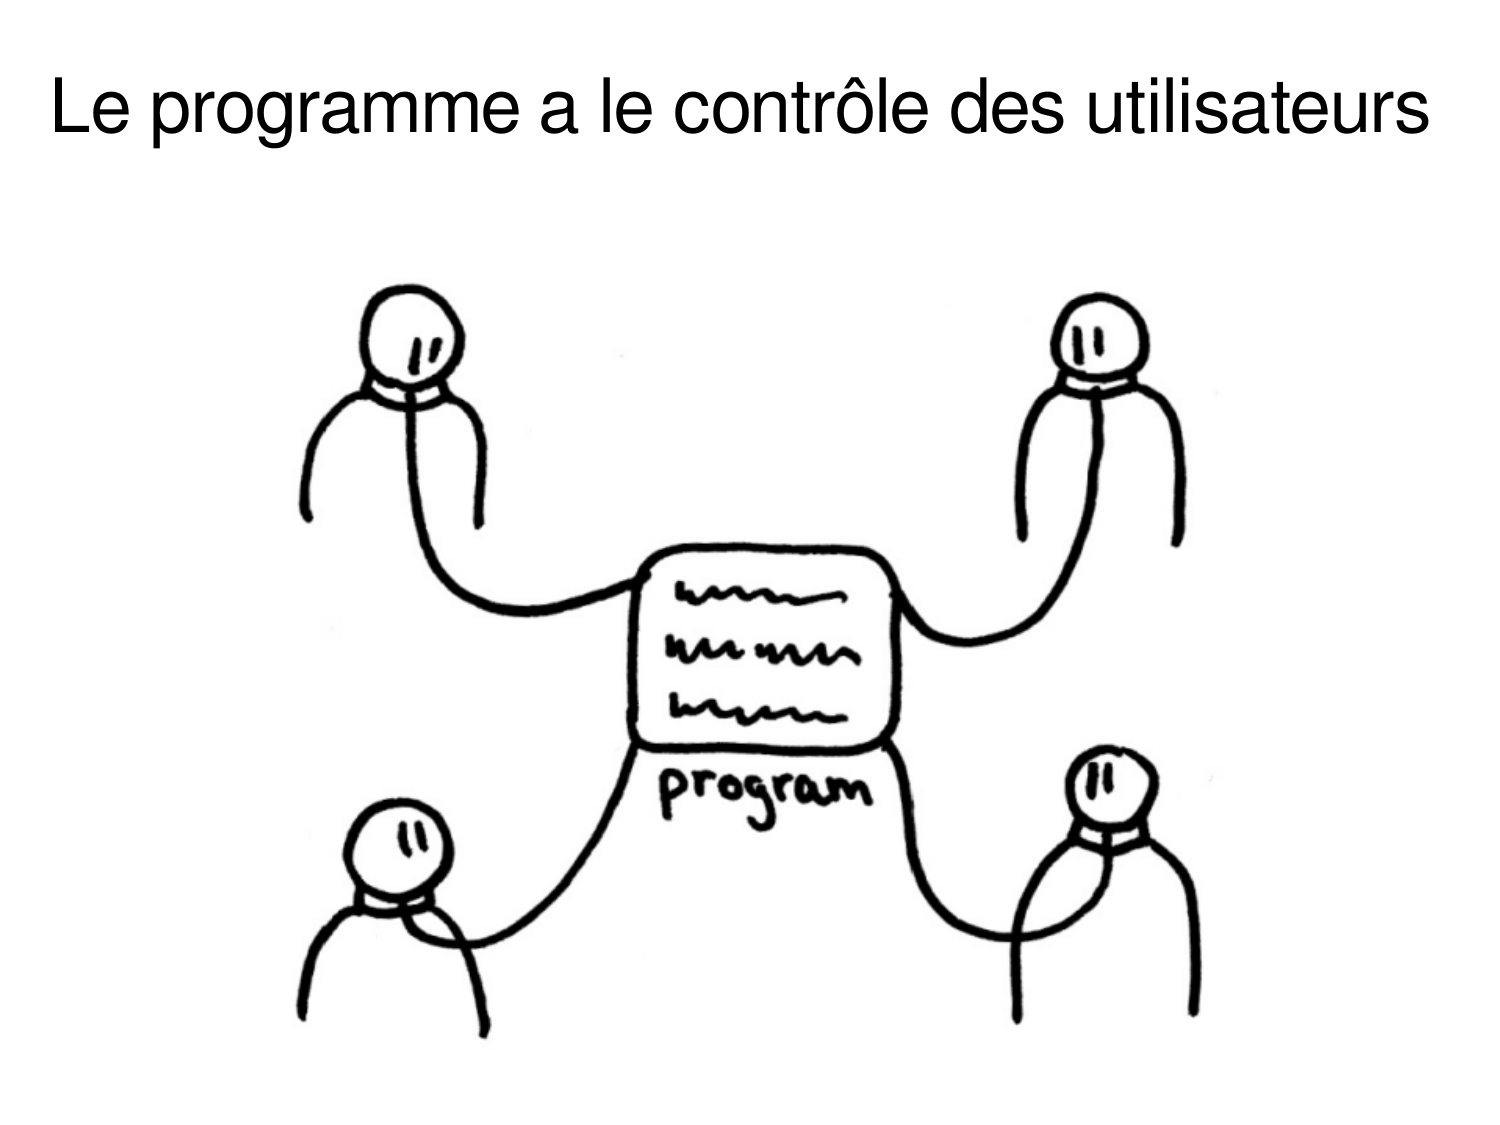

Le programme a le contrôle des utilisateurs